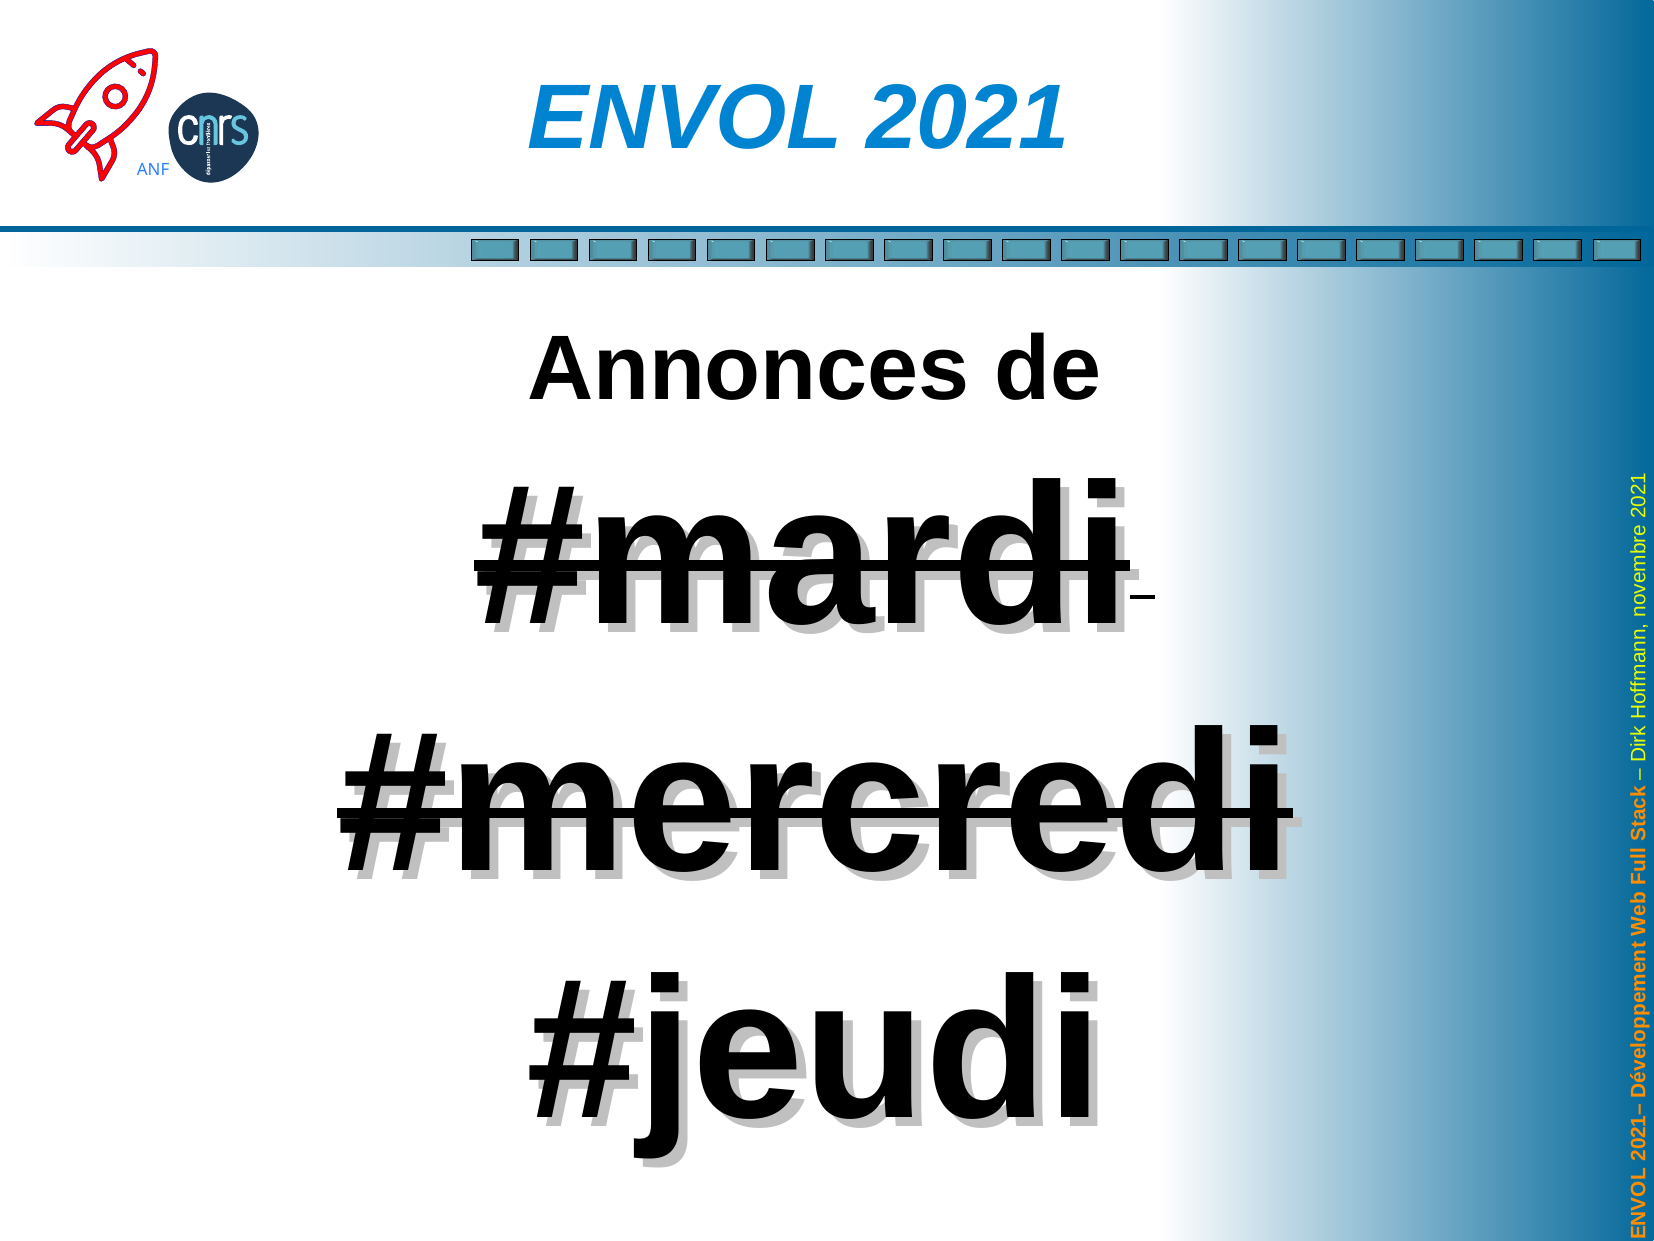

# ENVOL 2021
Annonces de
#mardi
#mercredi
#jeudi